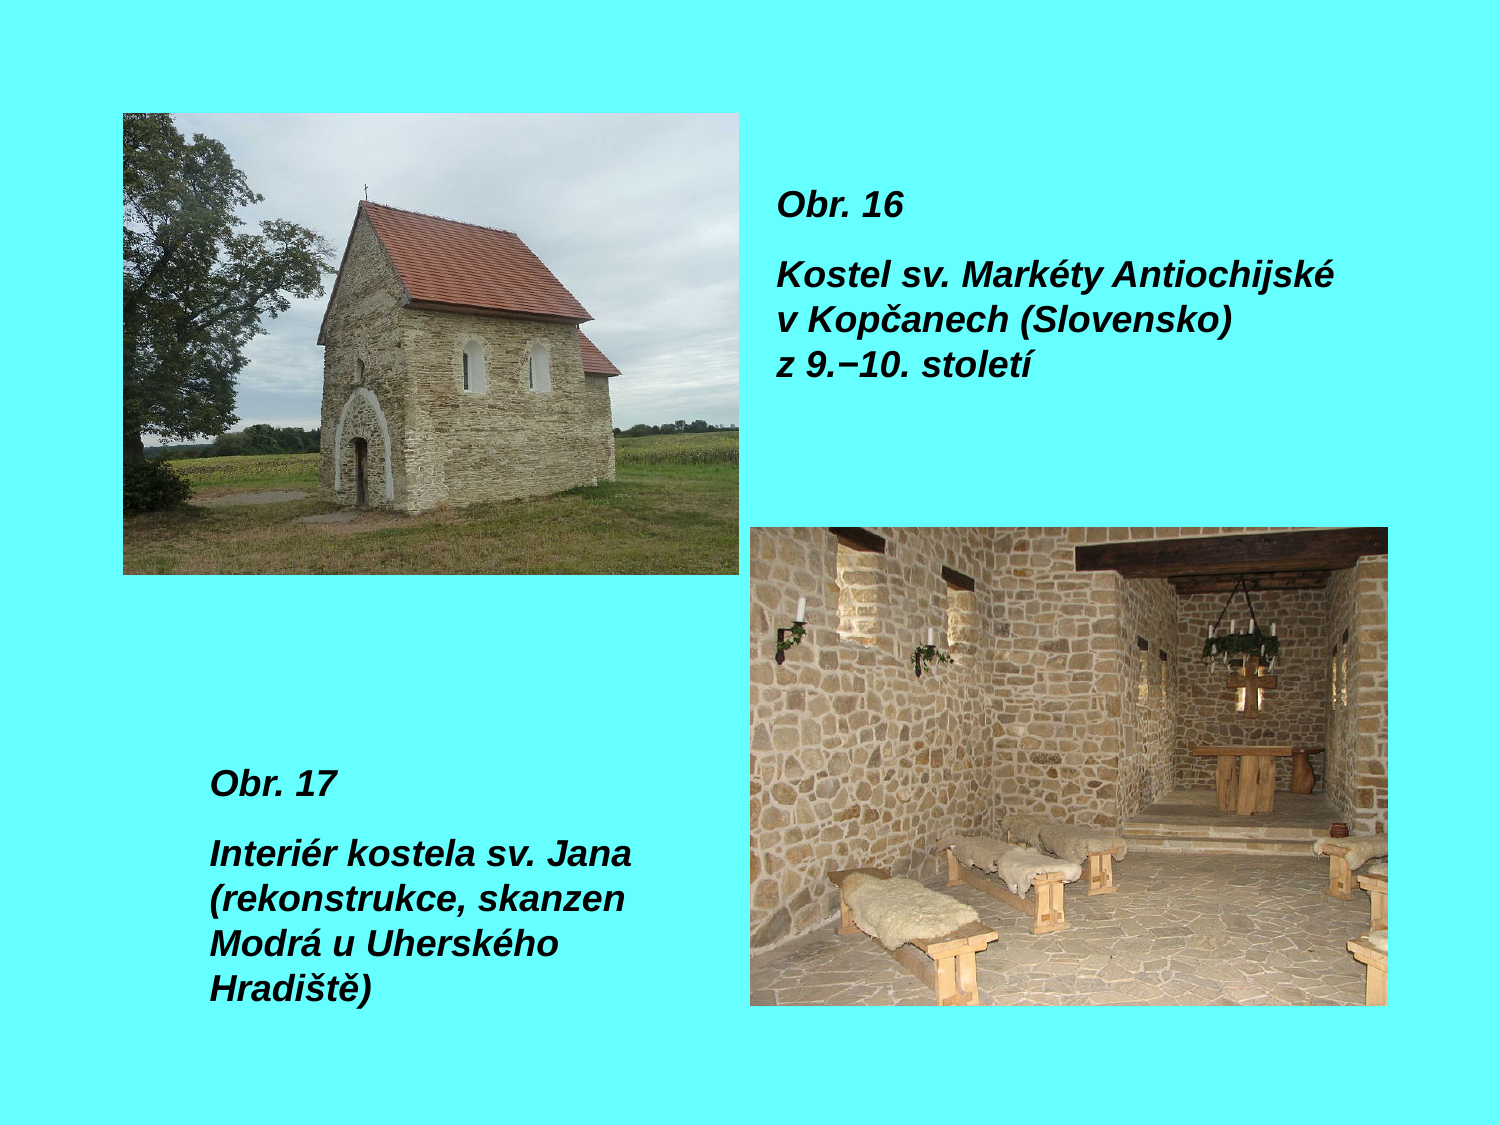

Obr. 16
Kostel sv. Markéty Antiochijské
v Kopčanech (Slovensko)
z 9.−10. století
Obr. 17
Interiér kostela sv. Jana (rekonstrukce, skanzen Modrá u Uherského Hradiště)